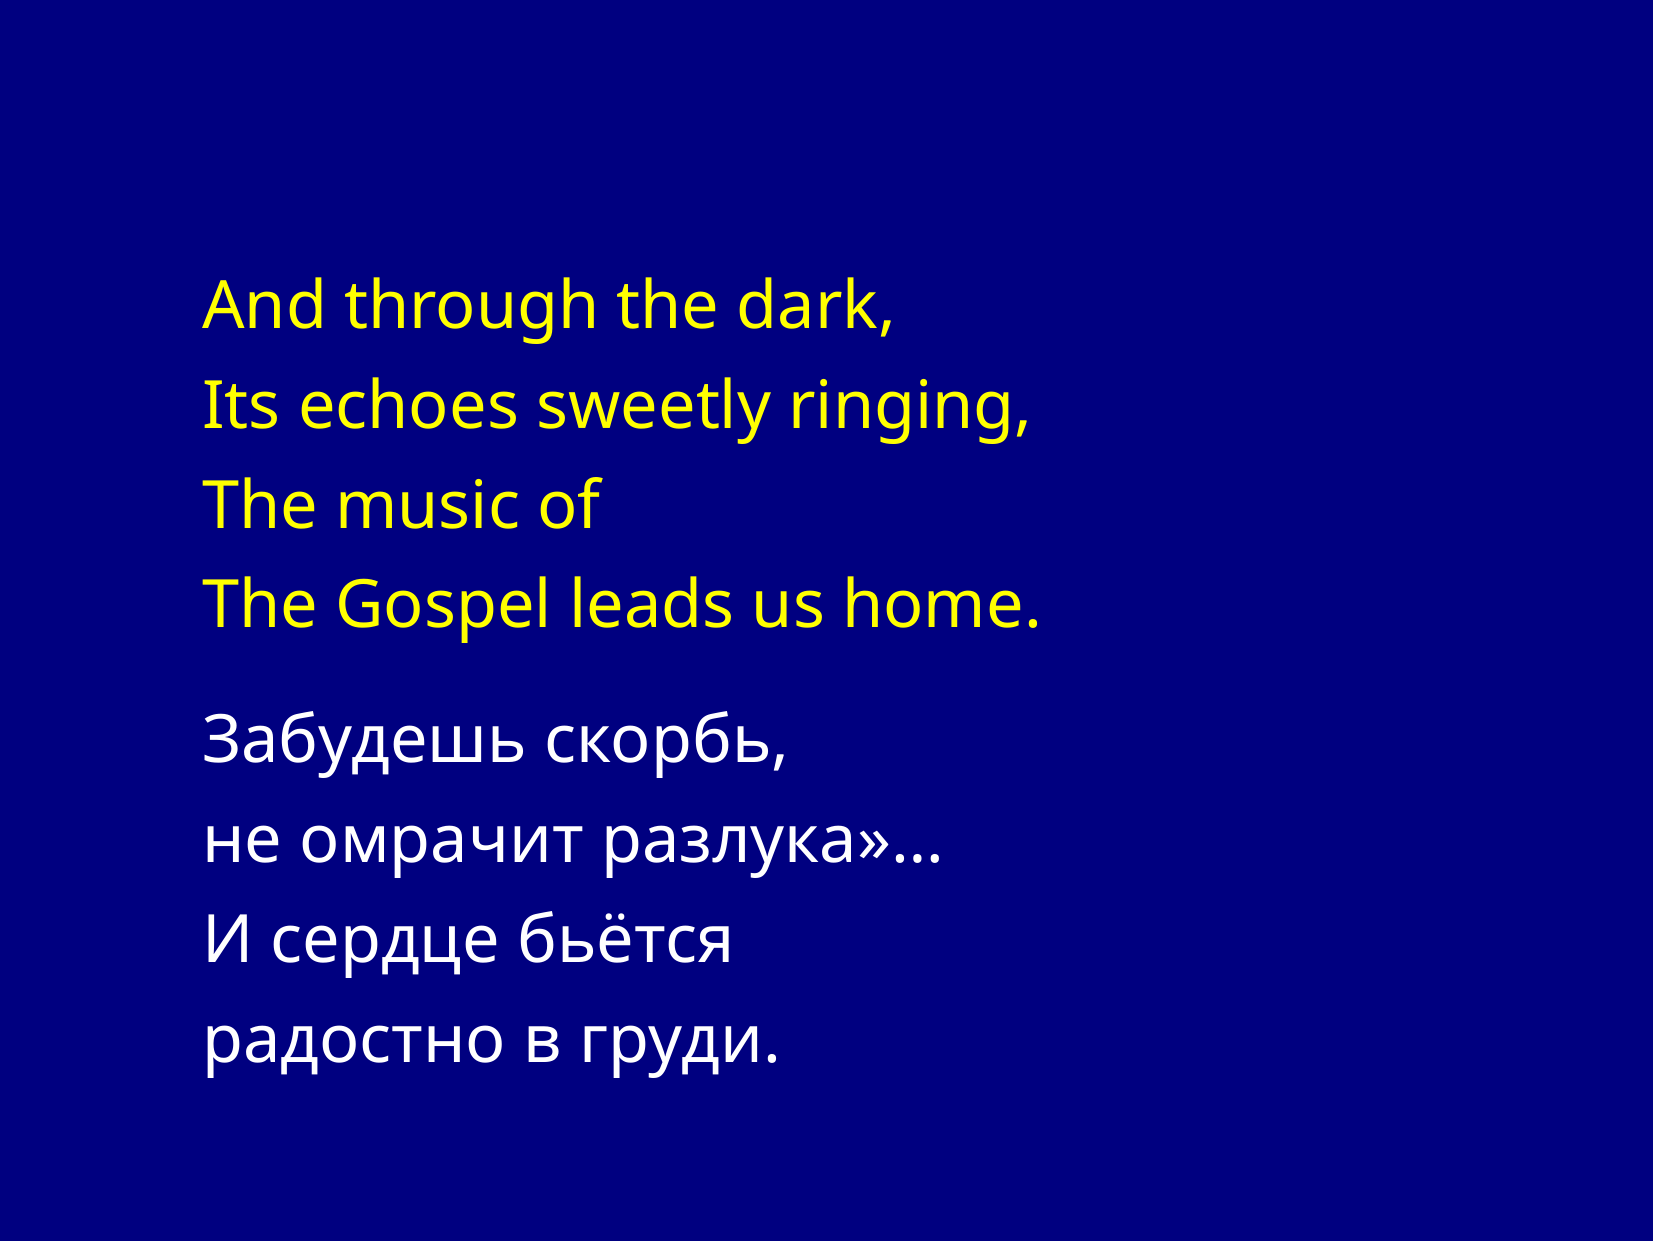

And through the dark,
	Its echoes sweetly ringing,
	The music of
	The Gospel leads us home.
	Забудешь скорбь,
	не омрачит разлука»…
	И сердце бьётся
	радостно в груди.